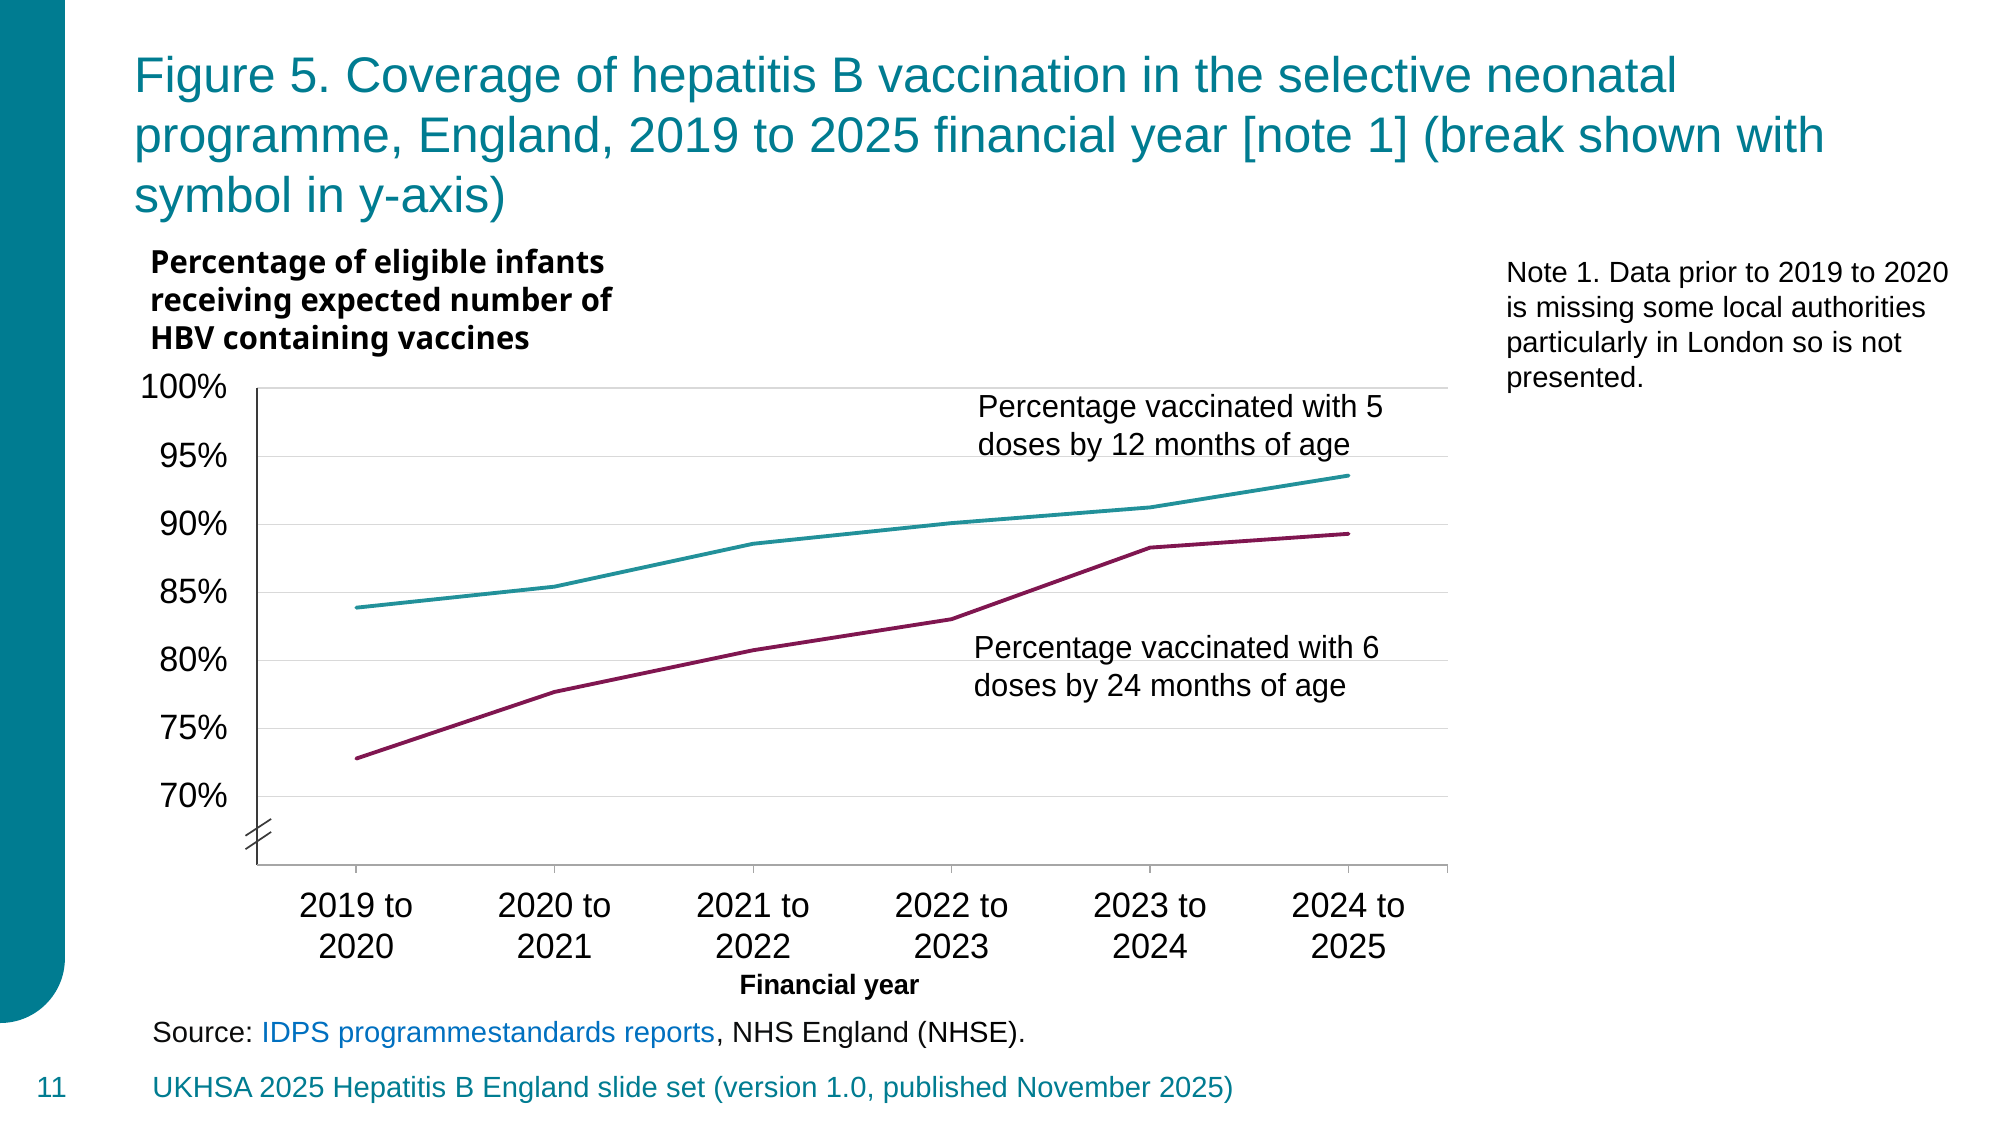

# Figure 5. Coverage of hepatitis B vaccination in the selective neonatal programme, England, 2019 to 2025 financial year [note 1] (break shown with symbol in y-axis)
Note 1. Data prior to 2019 to 2020 is missing some local authorities particularly in London so is not presented.
Source: IDPS programmestandards reports, NHS England (NHSE).
4
UKHSA 2025 Hepatitis B England slide set (version 1.0, published November 2025)